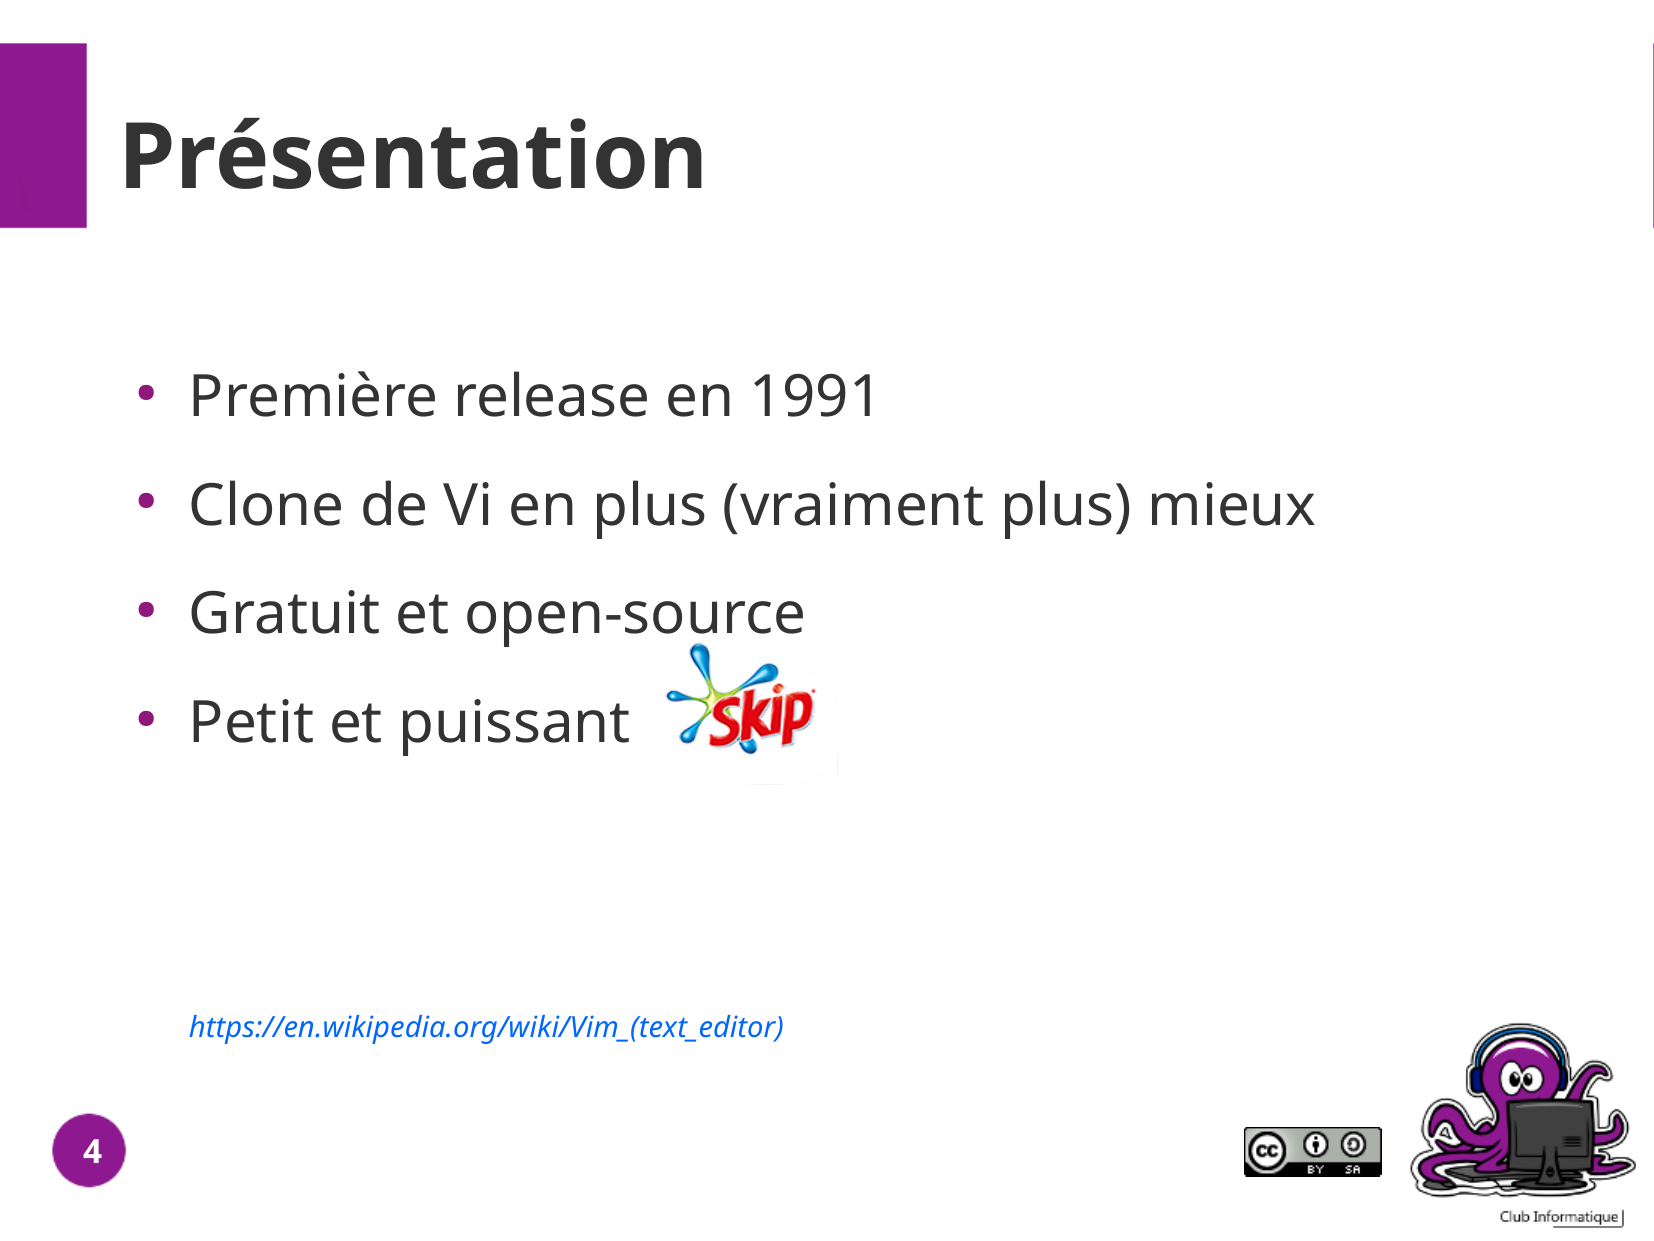

# Présentation
Première release en 1991
Clone de Vi en plus (vraiment plus) mieux
Gratuit et open-source
Petit et puissant
https://en.wikipedia.org/wiki/Vim_(text_editor)
4